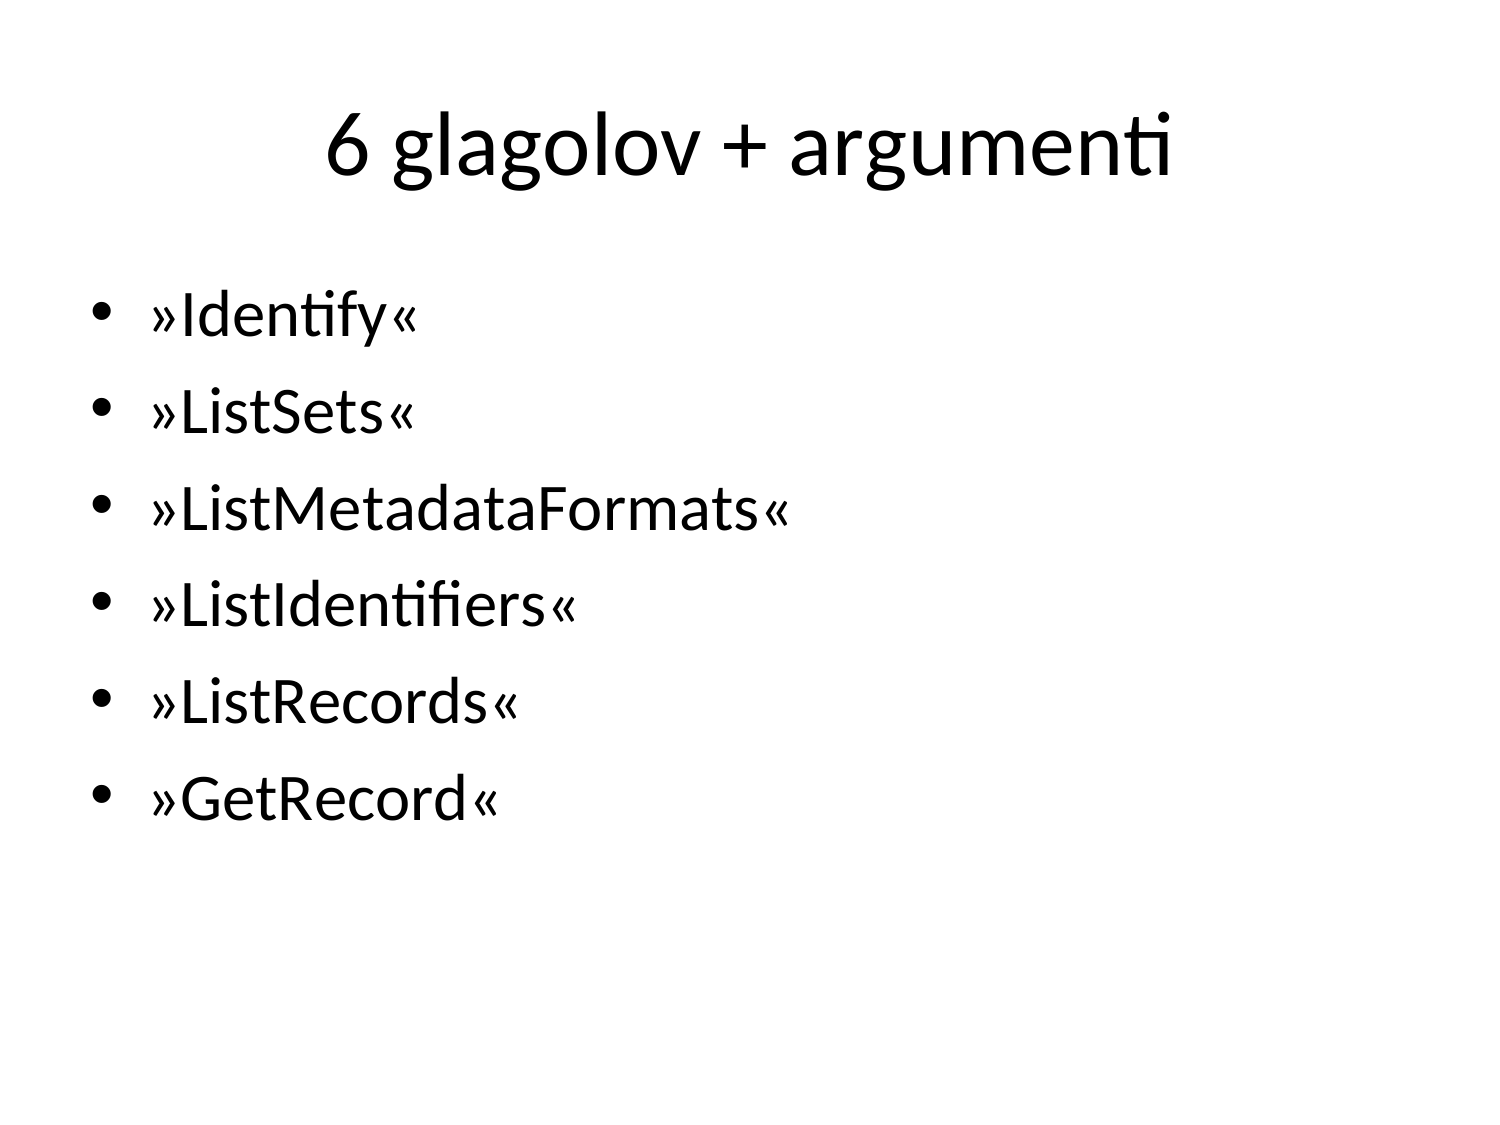

# 6 glagolov + argumenti
»Identify«
»ListSets«
»ListMetadataFormats«
»ListIdentifiers«
»ListRecords«
»GetRecord«